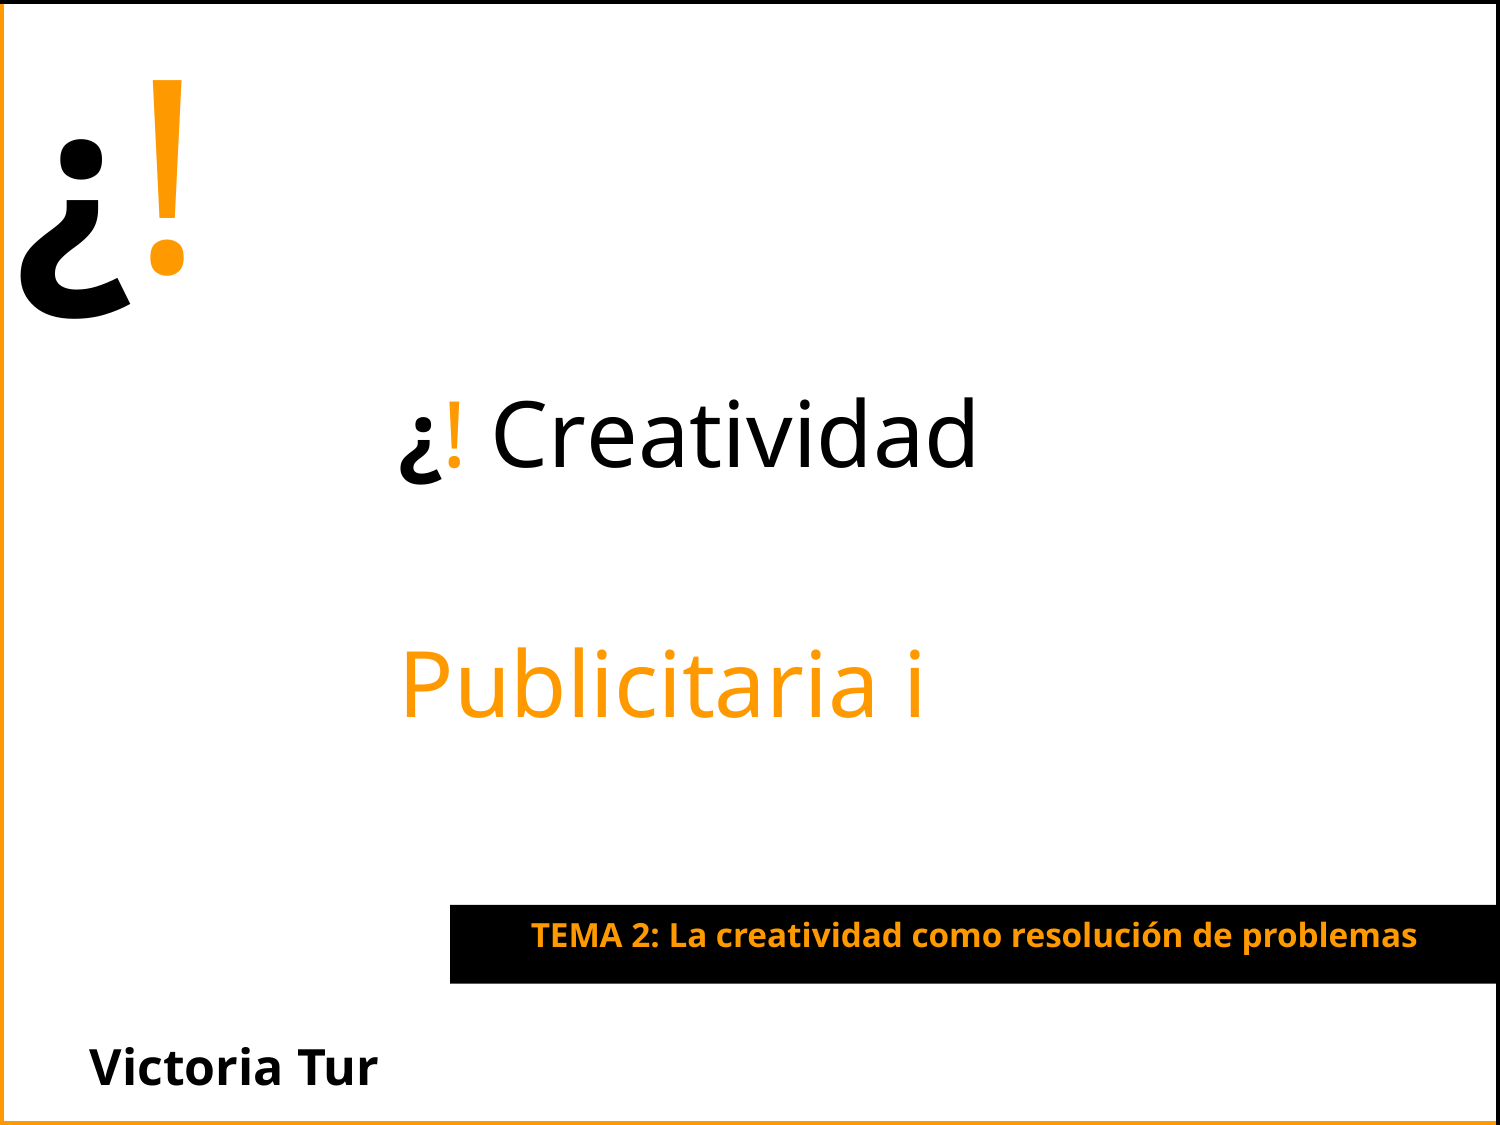

¿! Creatividad
Publicitaria i
# TEMA 2: La creatividad como resolución de problemas